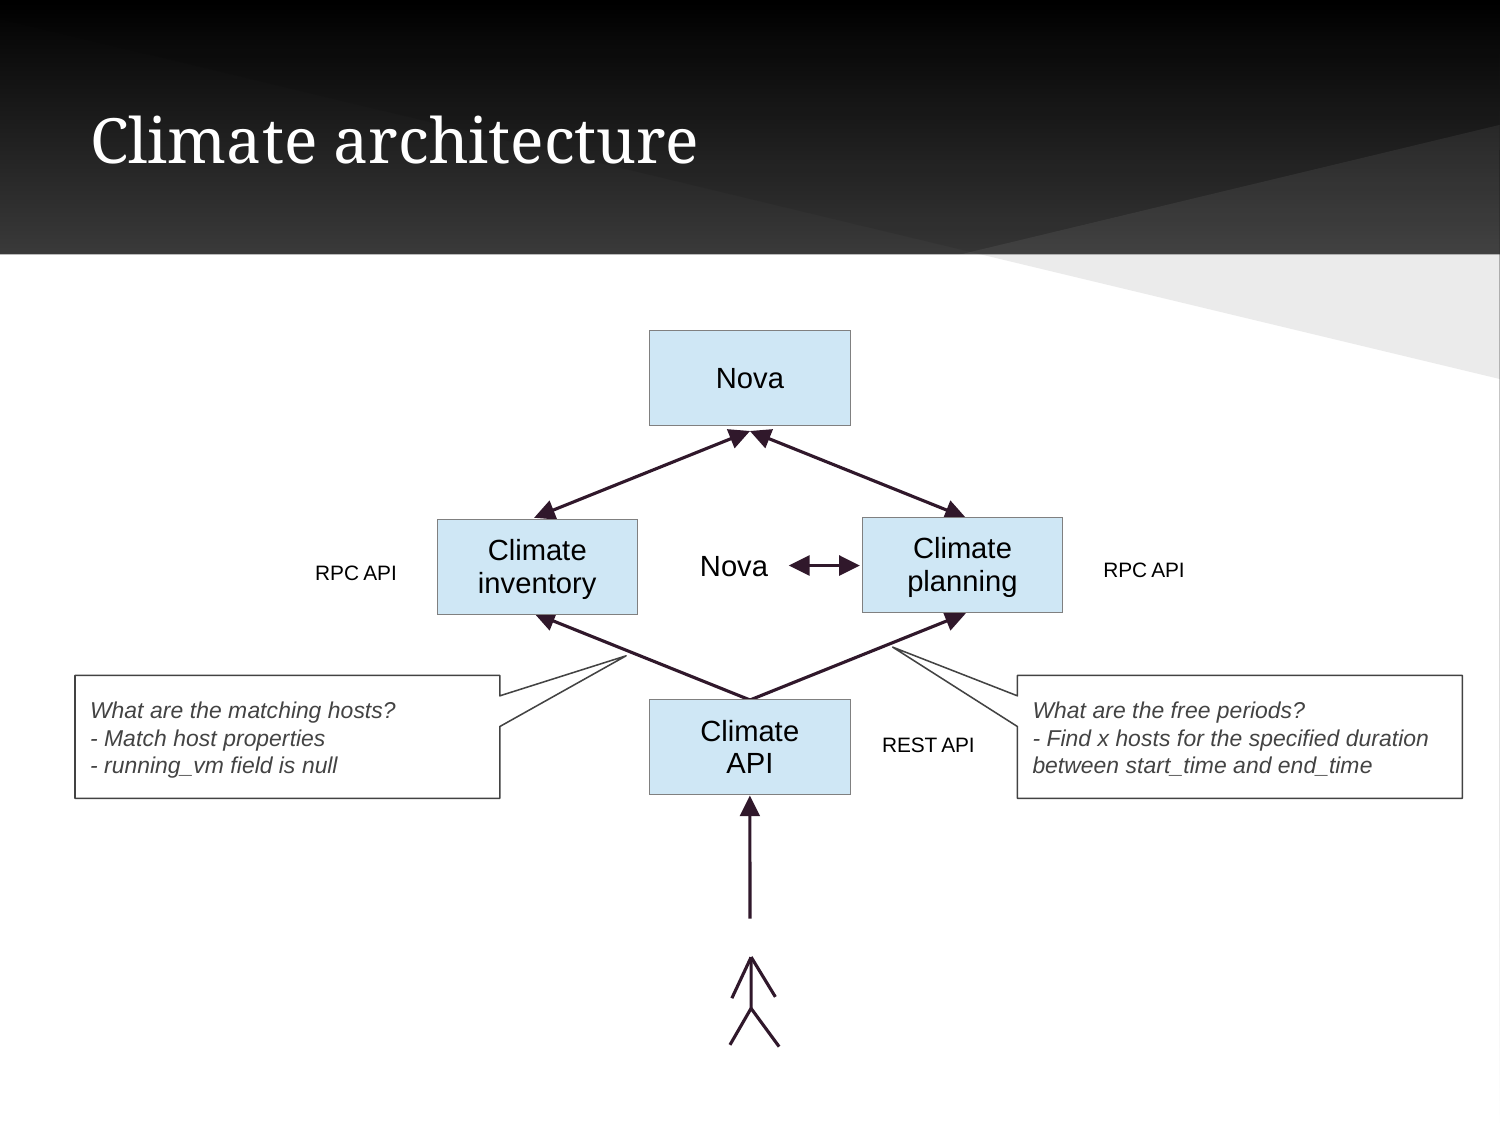

# Climate architecture
Nova
Climate
planning
Climate
inventory
RPC API
Nova
RPC API
What are the matching hosts?
- Match host properties
- running_vm field is null
What are the free periods?
- Find x hosts for the specified duration between start_time and end_time
Climate
API
REST API